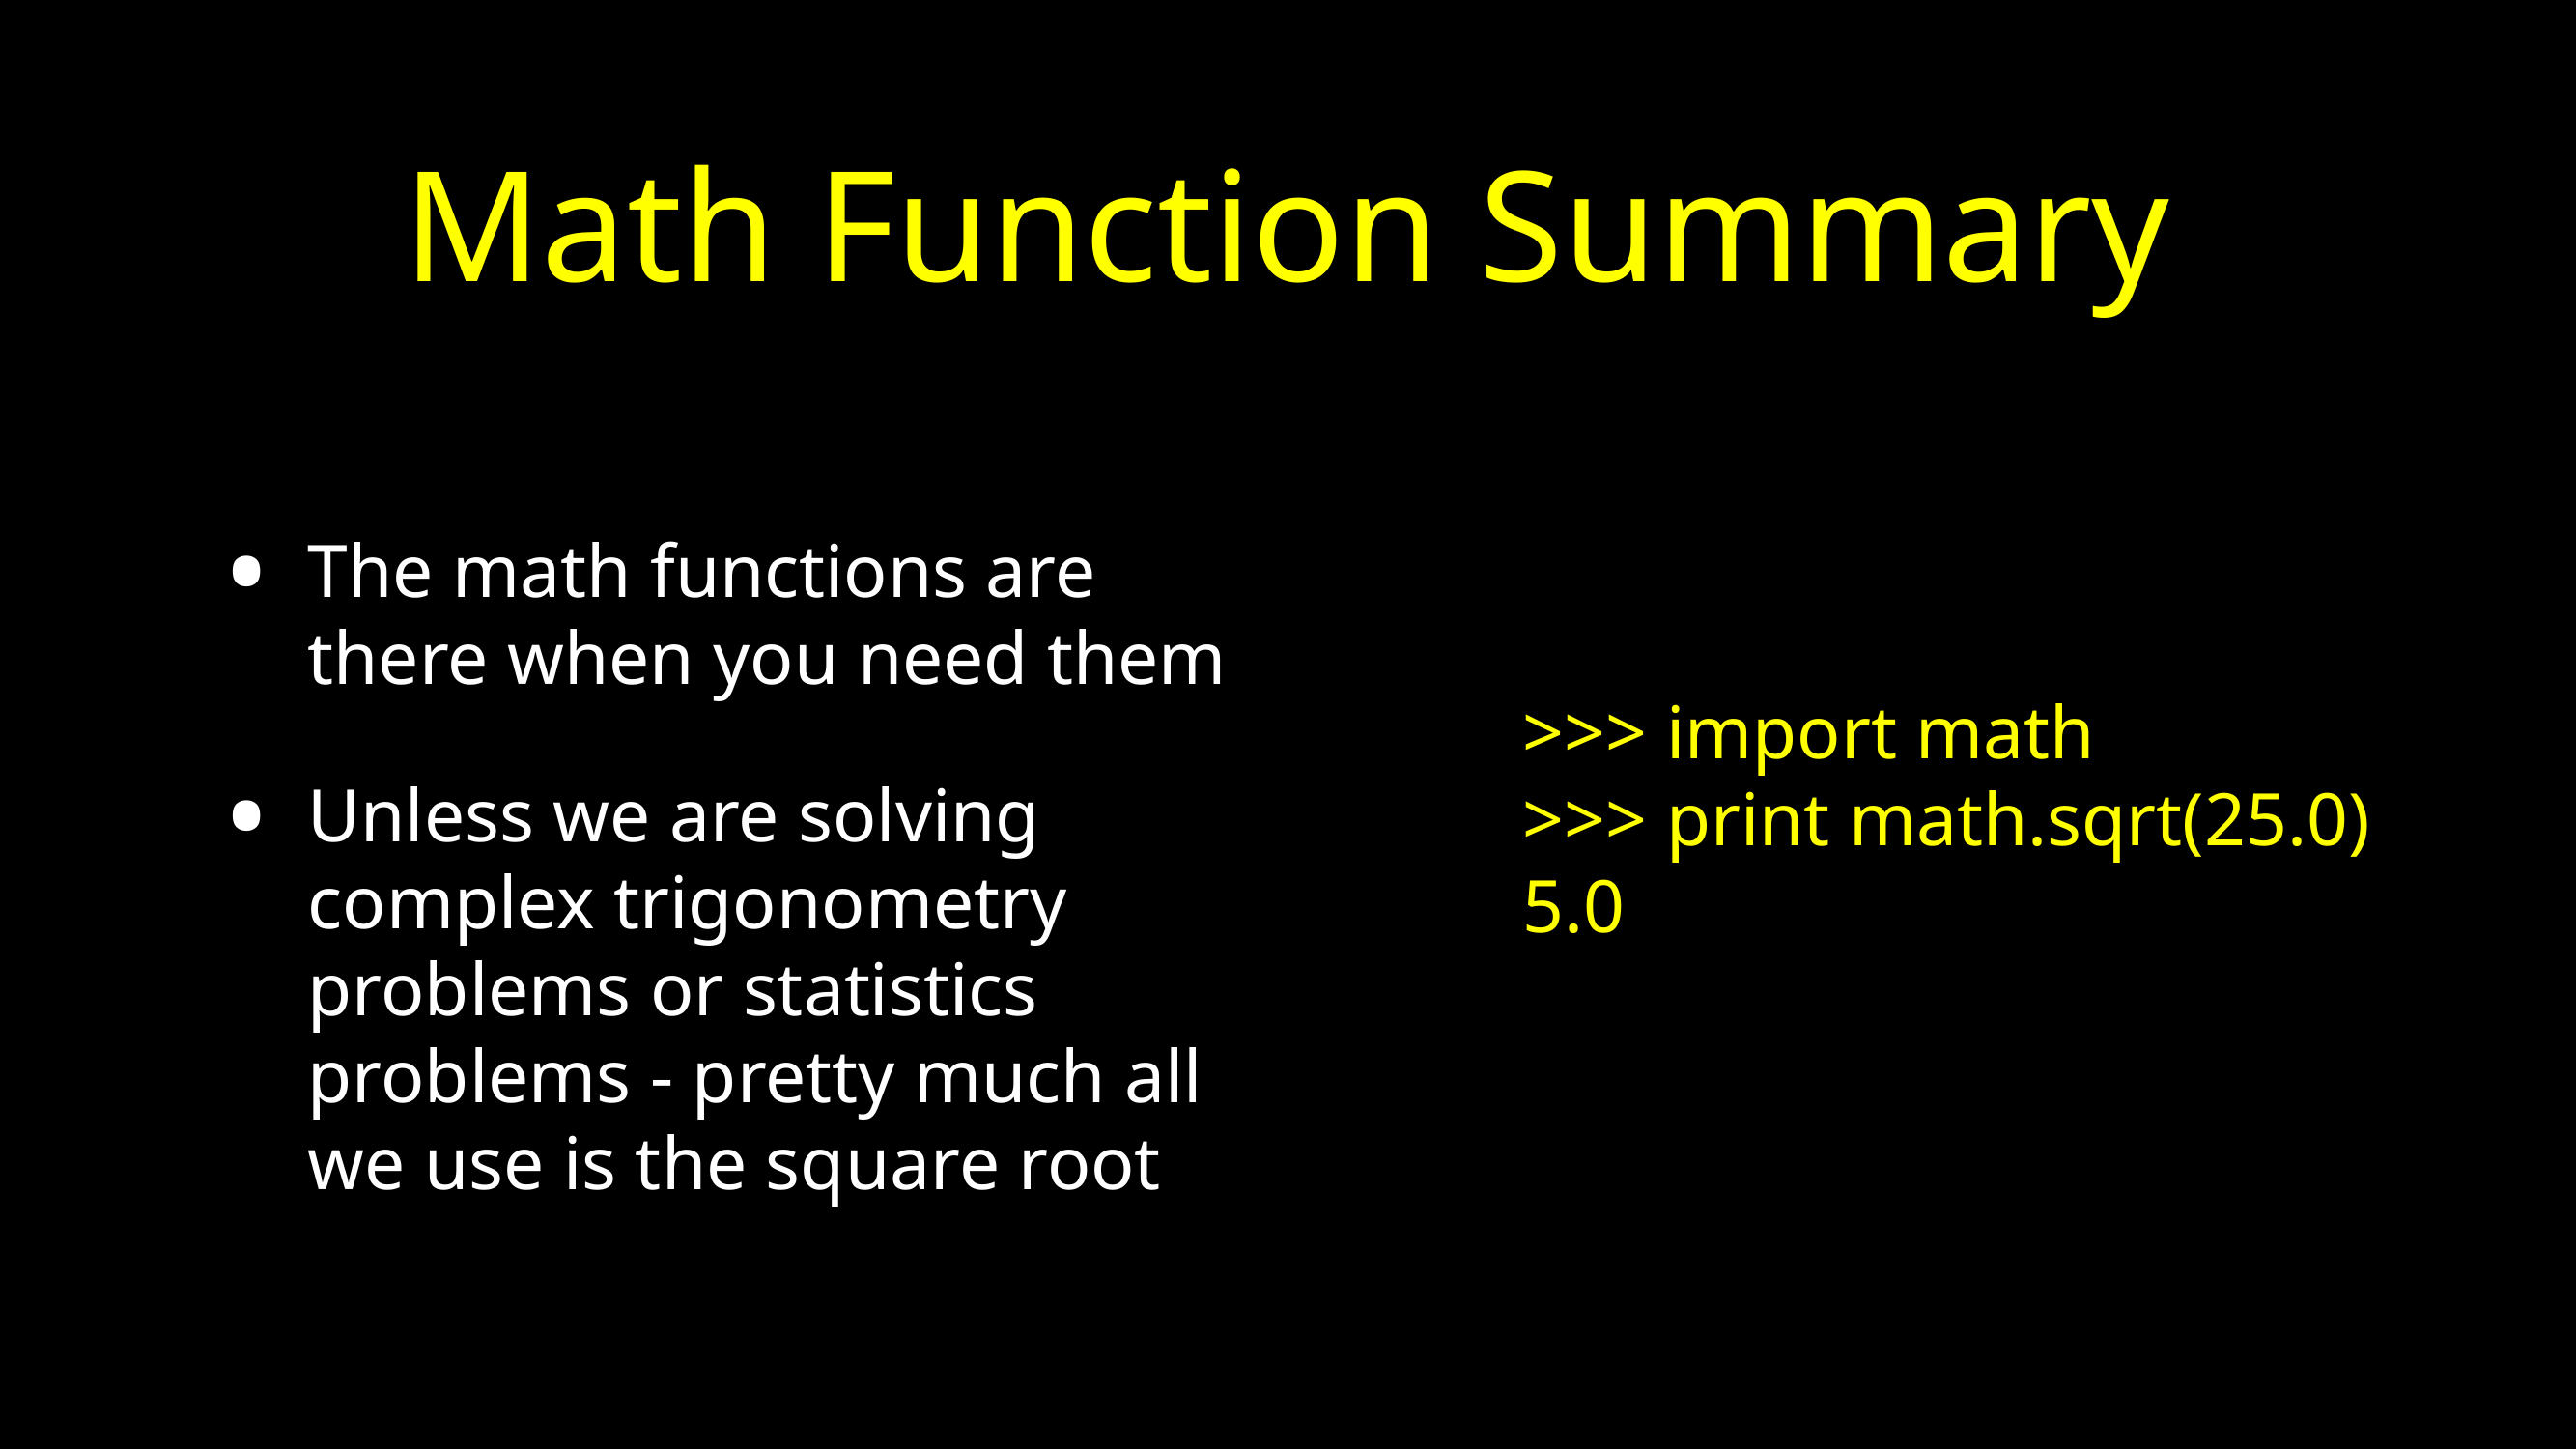

# Math Function Summary
The math functions are there when you need them
Unless we are solving complex trigonometry problems or statistics problems - pretty much all we use is the square root
>>> import math
>>> print math.sqrt(25.0)
5.0